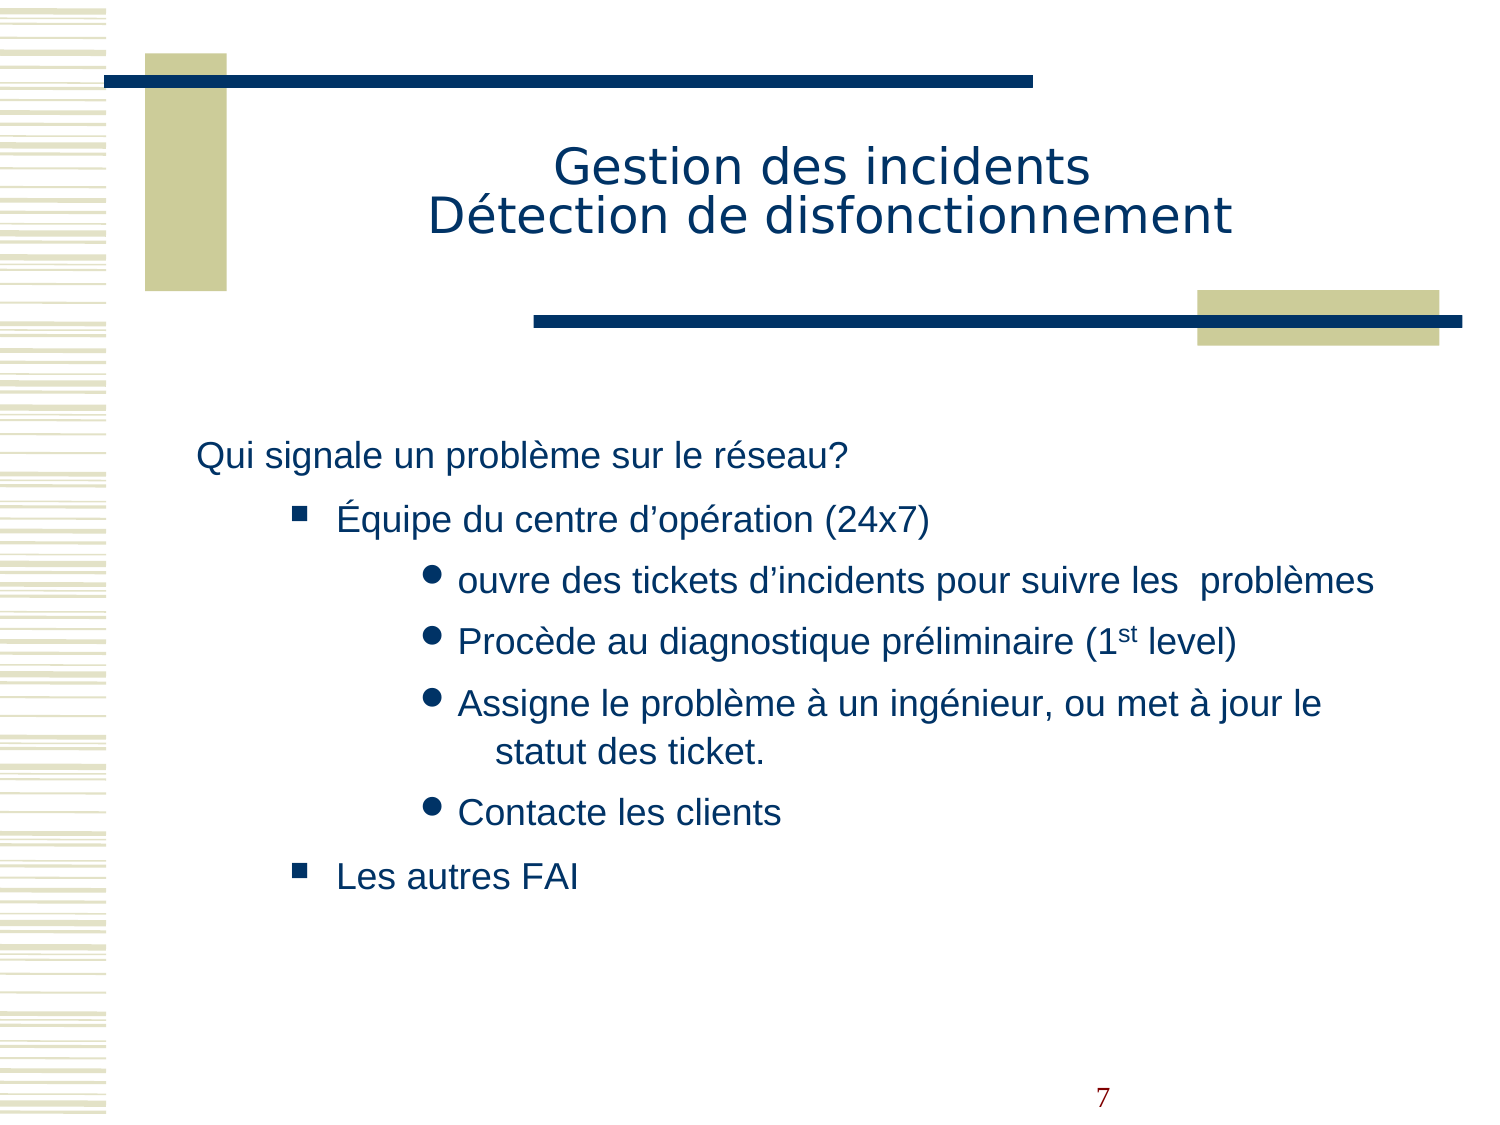

# Gestion des incidents Détection de disfonctionnement
Qui signale un problème sur le réseau?
Équipe du centre d’opération (24x7)
ouvre des tickets d’incidents pour suivre les problèmes
Procède au diagnostique préliminaire (1st level)
Assigne le problème à un ingénieur, ou met à jour le statut des ticket.
Contacte les clients
Les autres FAI